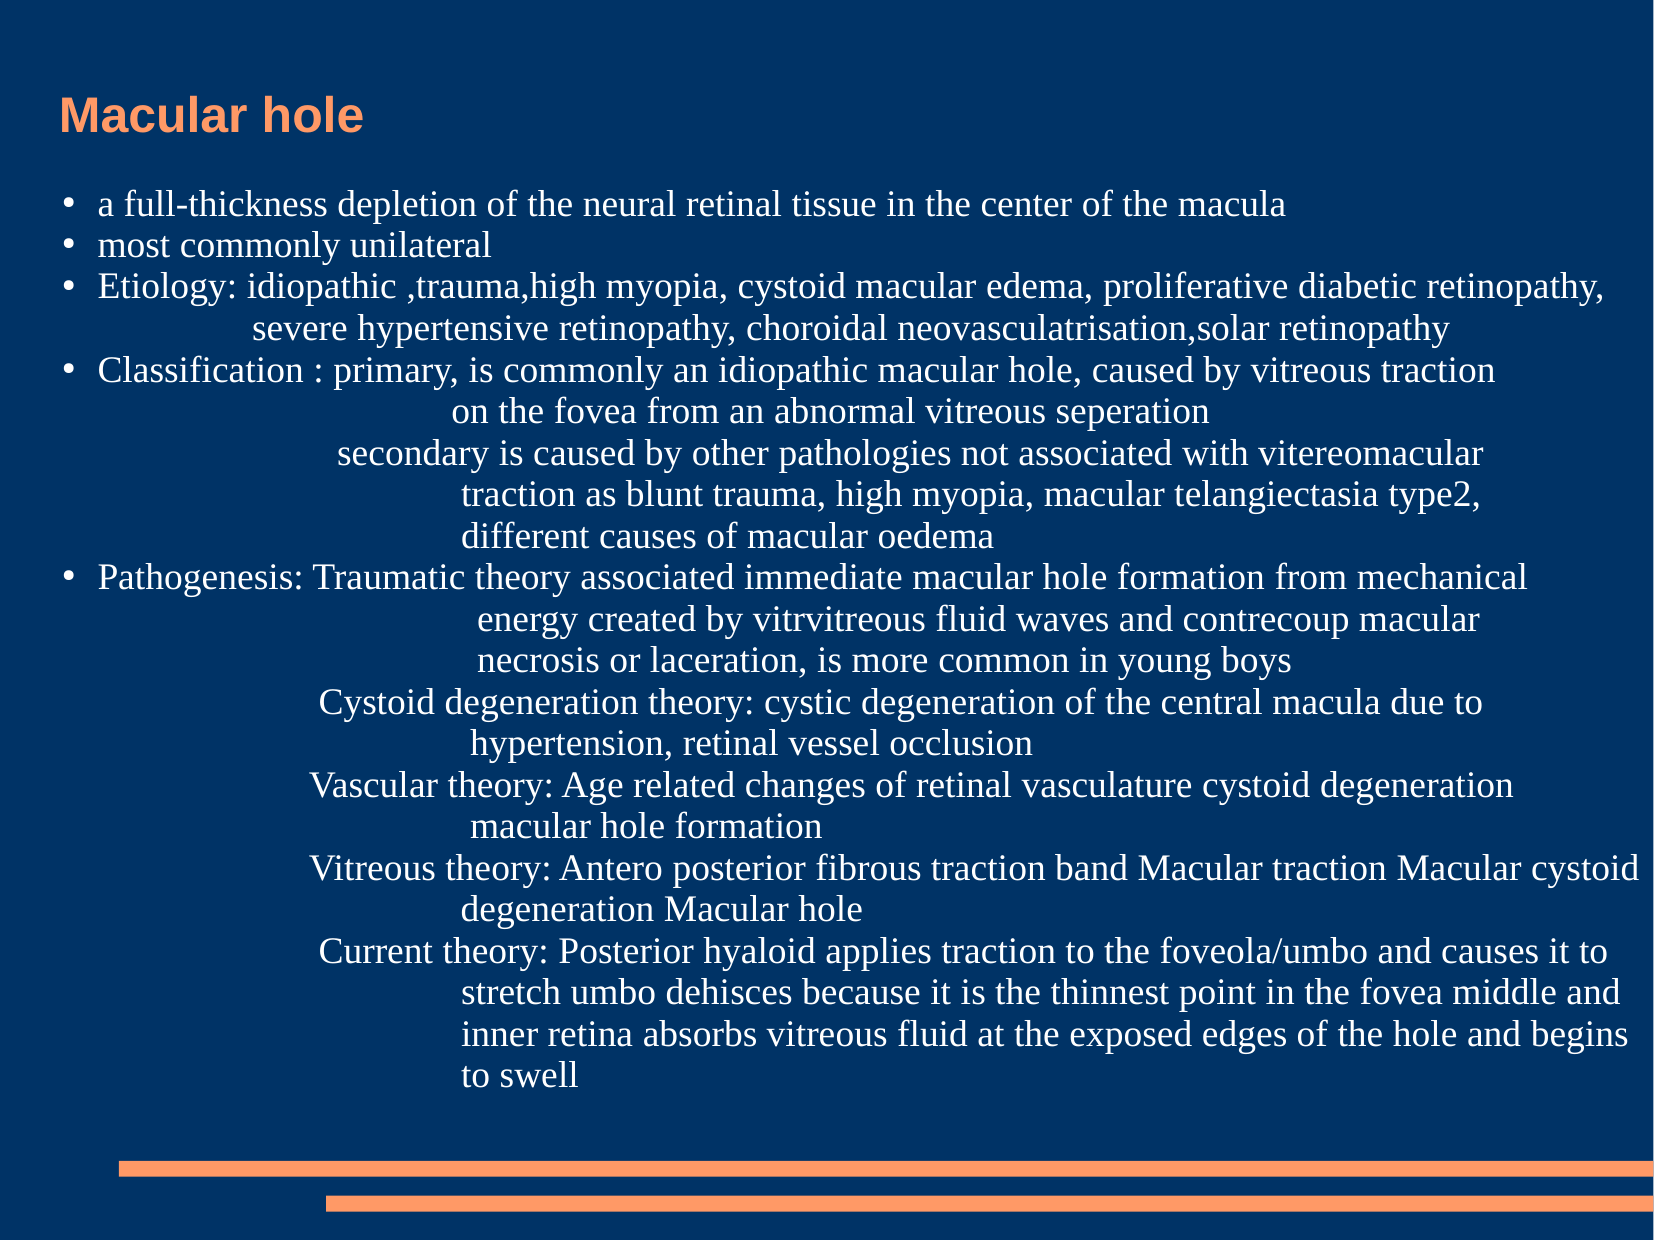

# Macular hole
a full-thickness depletion of the neural retinal tissue in the center of the macula
most commonly unilateral
Etiology: idiopathic ,trauma,high myopia, cystoid macular edema, proliferative diabetic retinopathy,
 severe hypertensive retinopathy, choroidal neovasculatrisation,solar retinopathy
Classification : primary, is commonly an idiopathic macular hole, caused by vitreous traction
 on the fovea from an abnormal vitreous seperation secondary is caused by other pathologies not associated with vitereomacular
 traction as blunt trauma, high myopia, macular telangiectasia type2,
 different causes of macular oedema
Pathogenesis: Traumatic theory associated immediate macular hole formation from mechanical energy created by vitrvitreous fluid waves and contrecoup macular necrosis or laceration, is more common in young boys
 Cystoid degeneration theory: cystic degeneration of the central macula due to hypertension, retinal vessel occlusion
 Vascular theory: Age related changes of retinal vasculature cystoid degeneration macular hole formation
 Vitreous theory: Antero posterior fibrous traction band Macular traction Macular cystoid degeneration Macular hole
 Current theory: Posterior hyaloid applies traction to the foveola/umbo and causes it to
 stretch umbo dehisces because it is the thinnest point in the fovea middle and
 inner retina absorbs vitreous fluid at the exposed edges of the hole and begins
 to swell